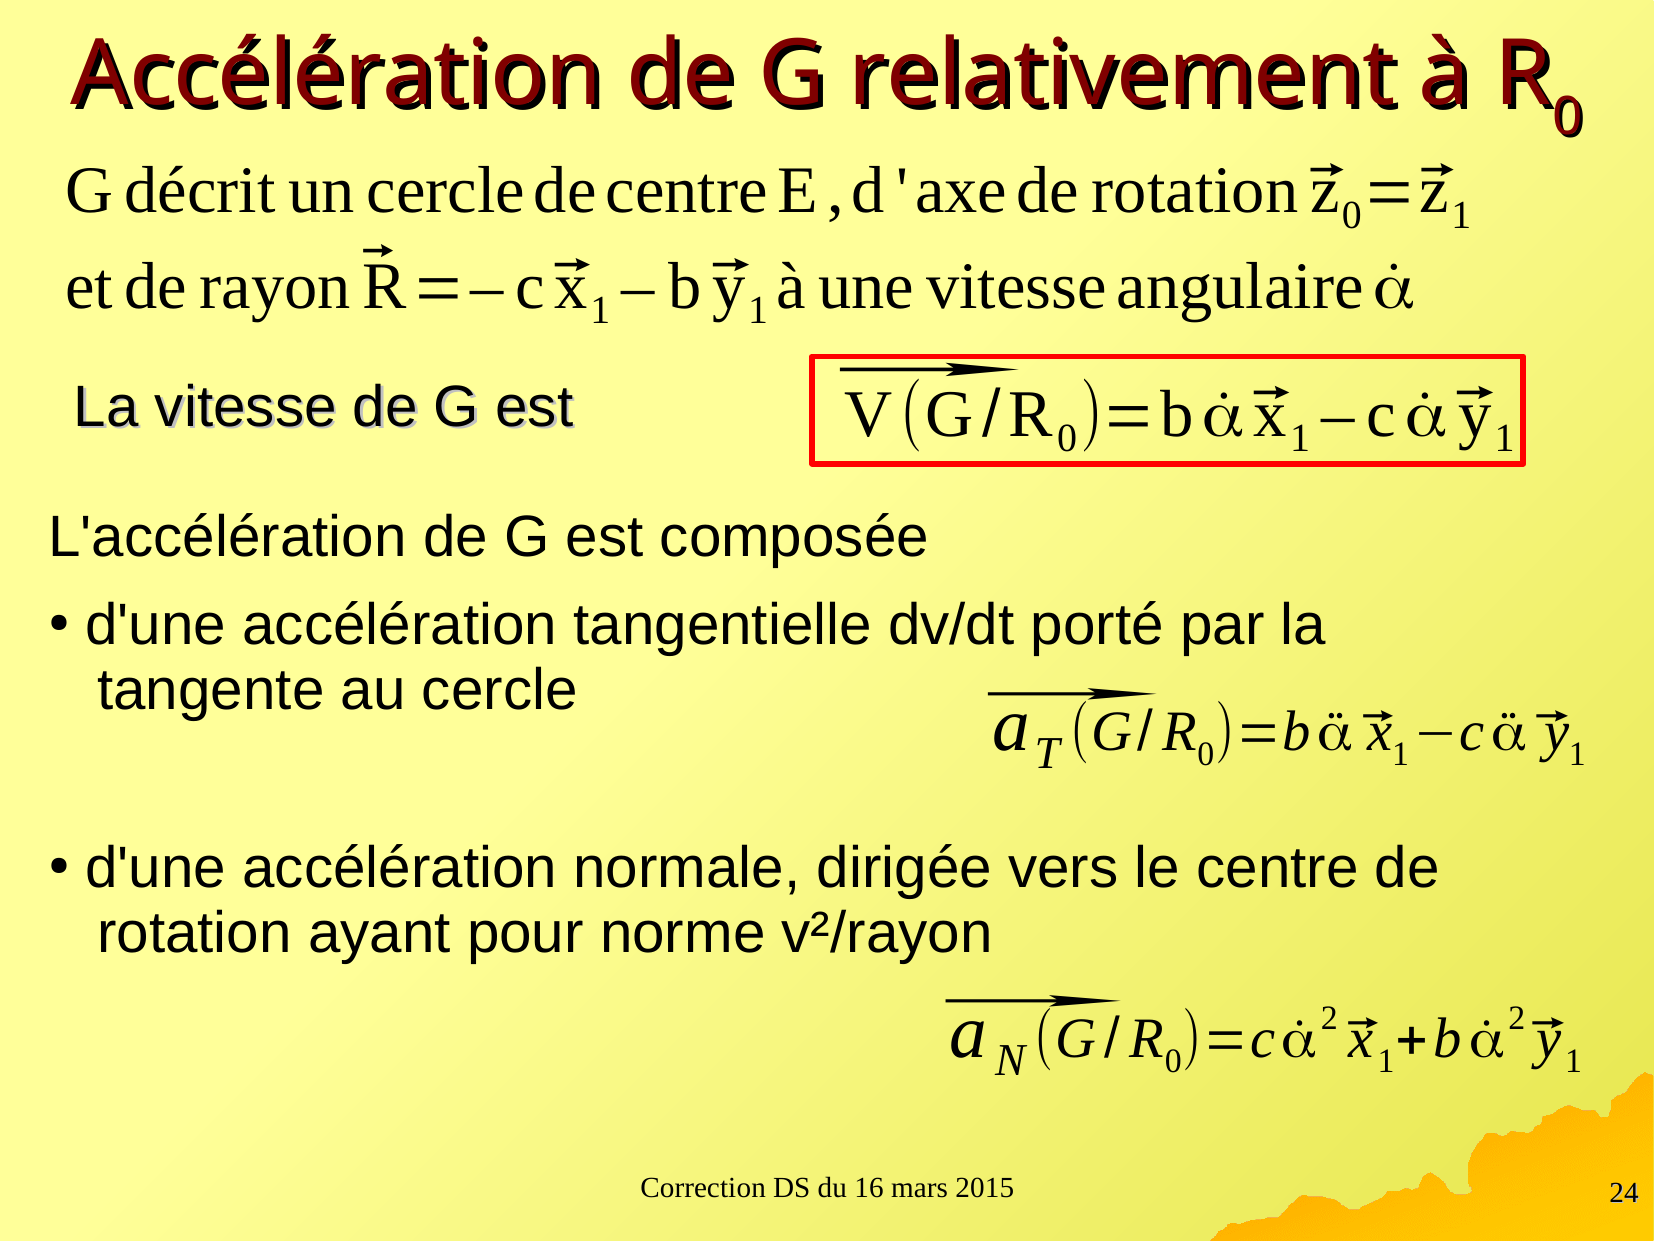

# Accélération de G relativement à R0
La vitesse de G est
L'accélération de G est composée
 d'une accélération tangentielle dv/dt porté par la
 tangente au cercle
 d'une accélération normale, dirigée vers le centre de
 rotation ayant pour norme v²/rayon
Correction DS du 16 mars 2015